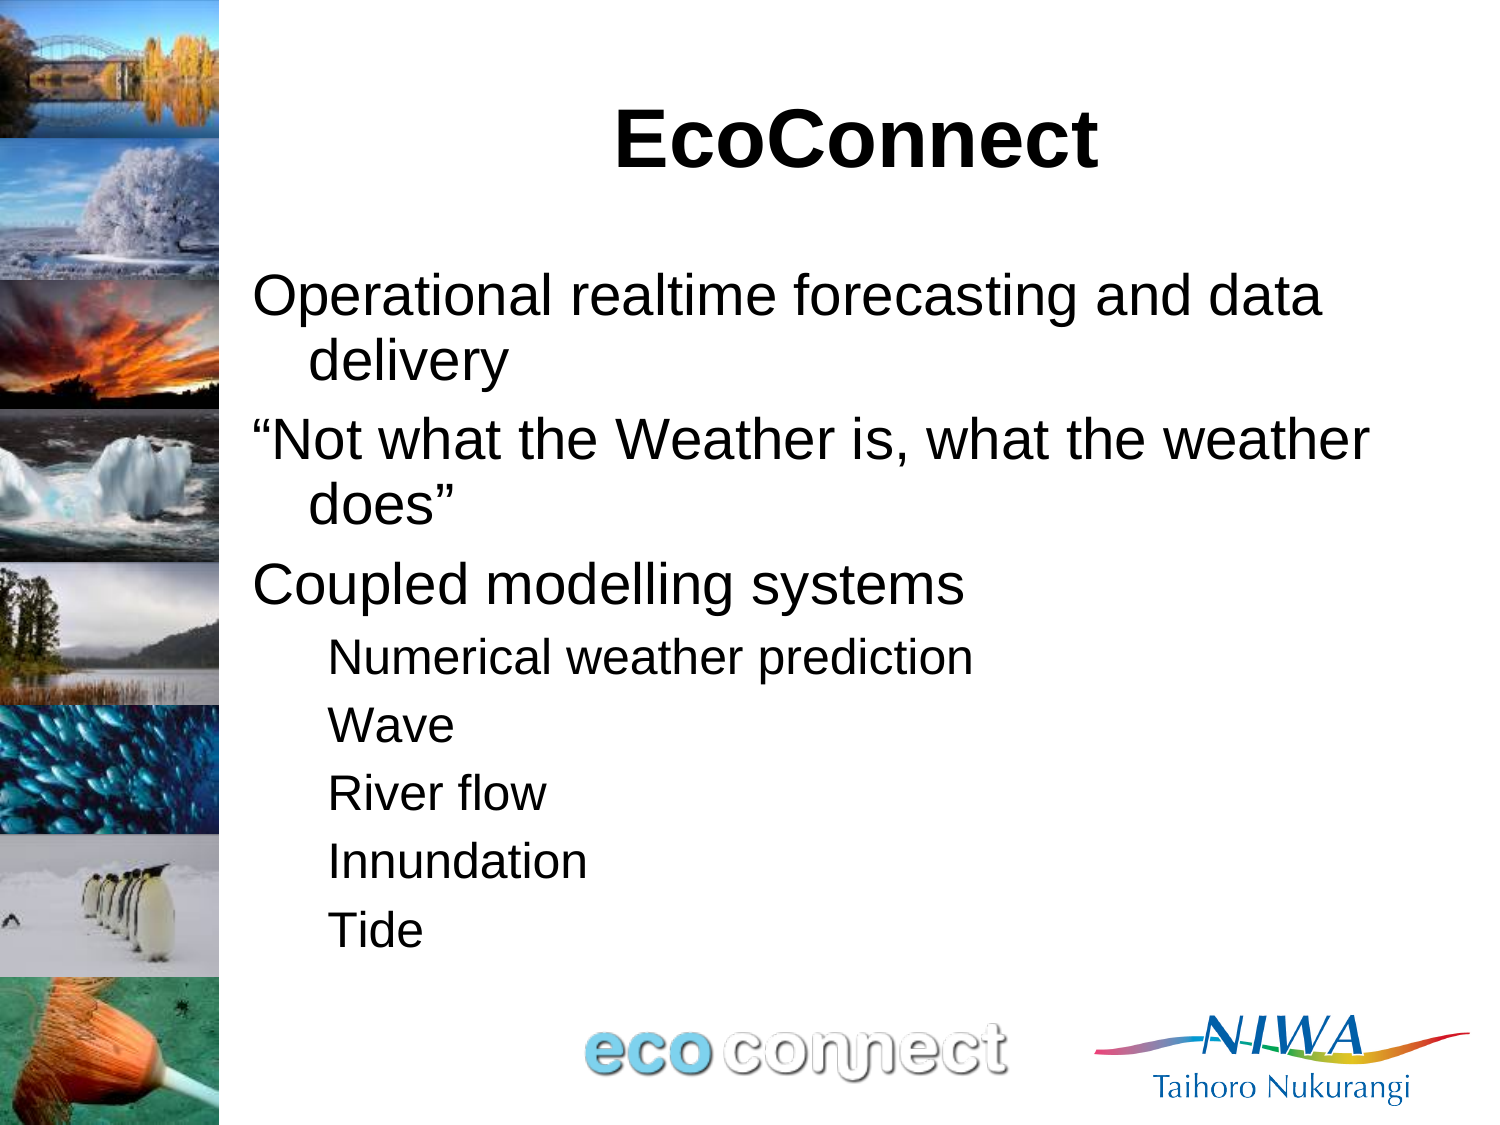

# EcoConnect
Operational realtime forecasting and data delivery
“Not what the Weather is, what the weather does”
Coupled modelling systems
Numerical weather prediction
Wave
River flow
Innundation
Tide